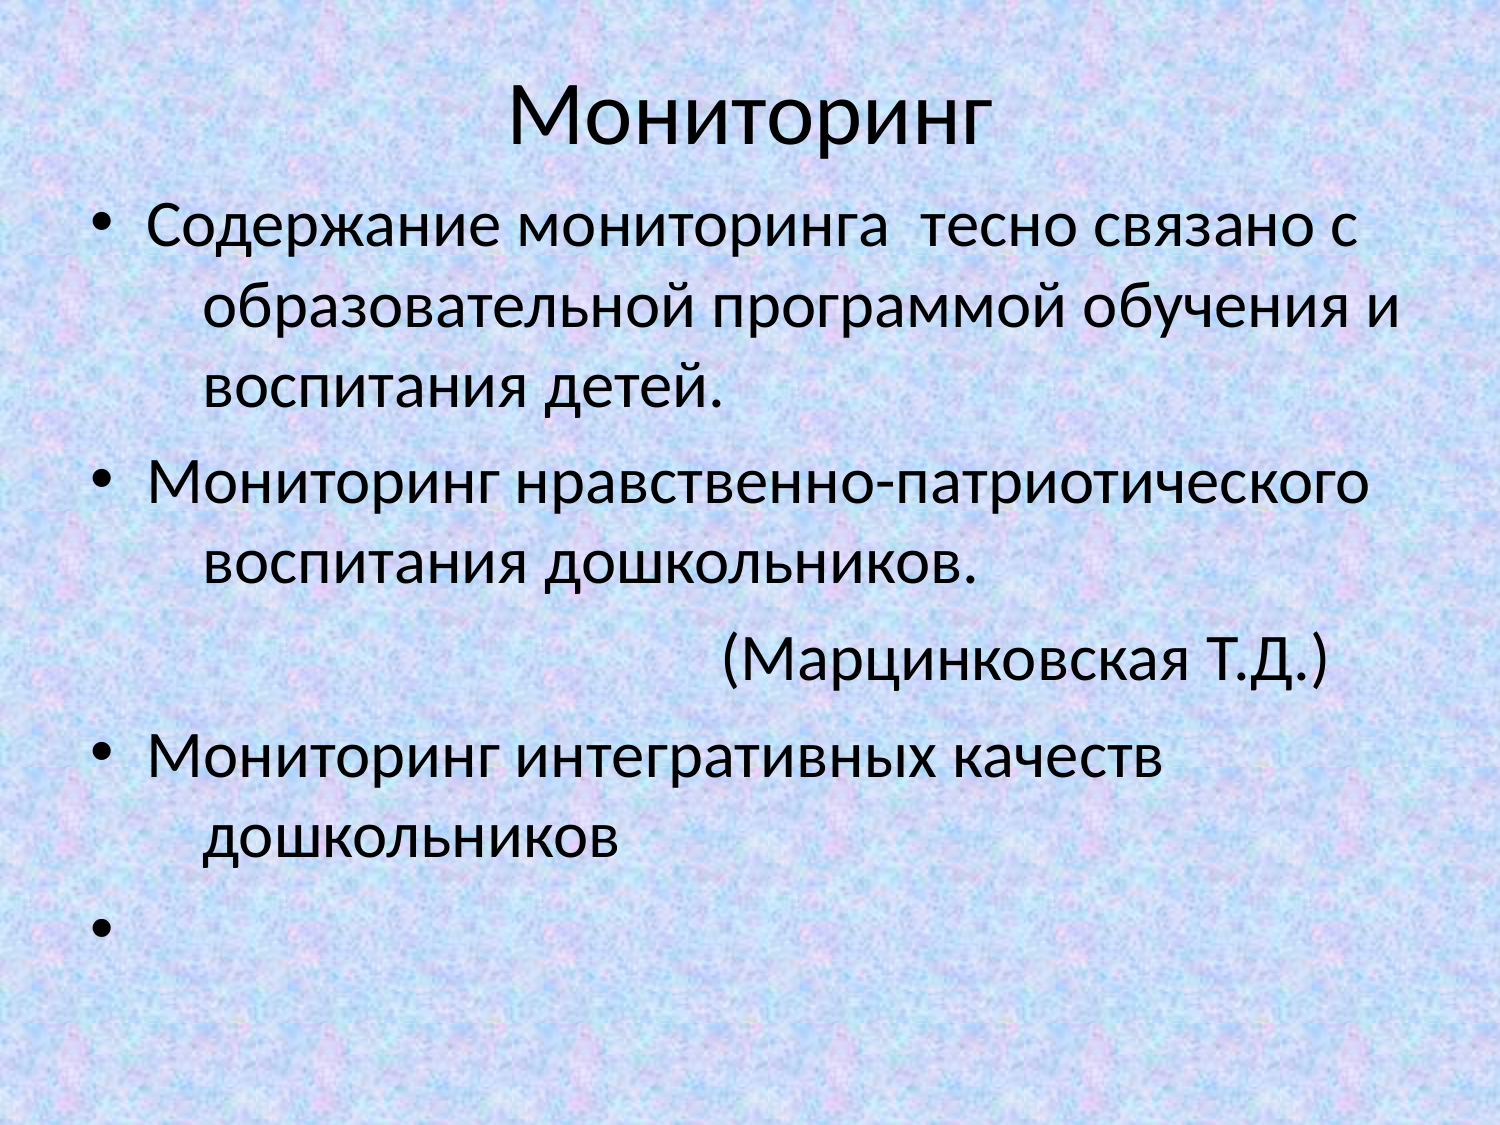

# Мониторинг
Содержание мониторинга  тесно связано с образовательной программой обучения и воспитания детей.
Мониторинг нравственно-патриотического воспитания дошкольников.
                                          (Марцинковская Т.Д.)
Мониторинг интегративных качеств дошкольников